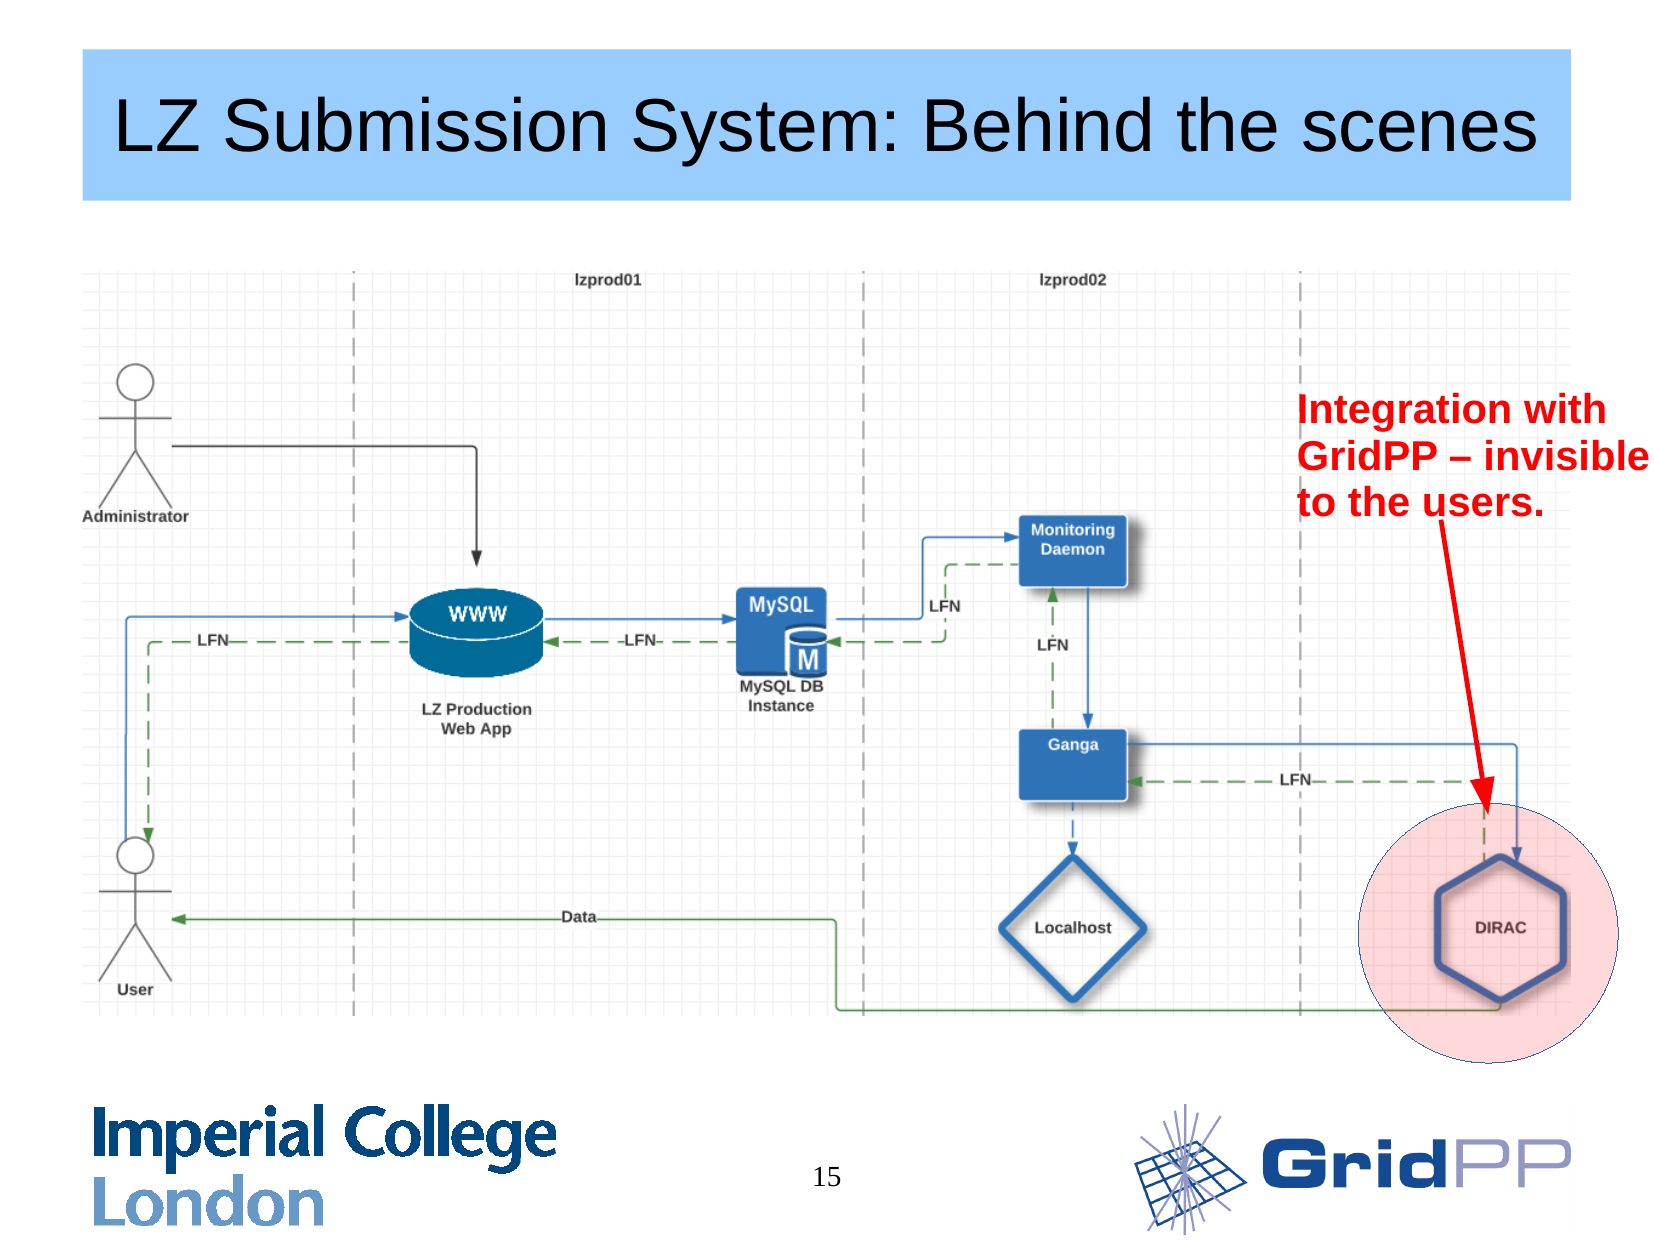

# LZ Submission System: Behind the scenes
Integration with
GridPP – invisible
to the users.
15